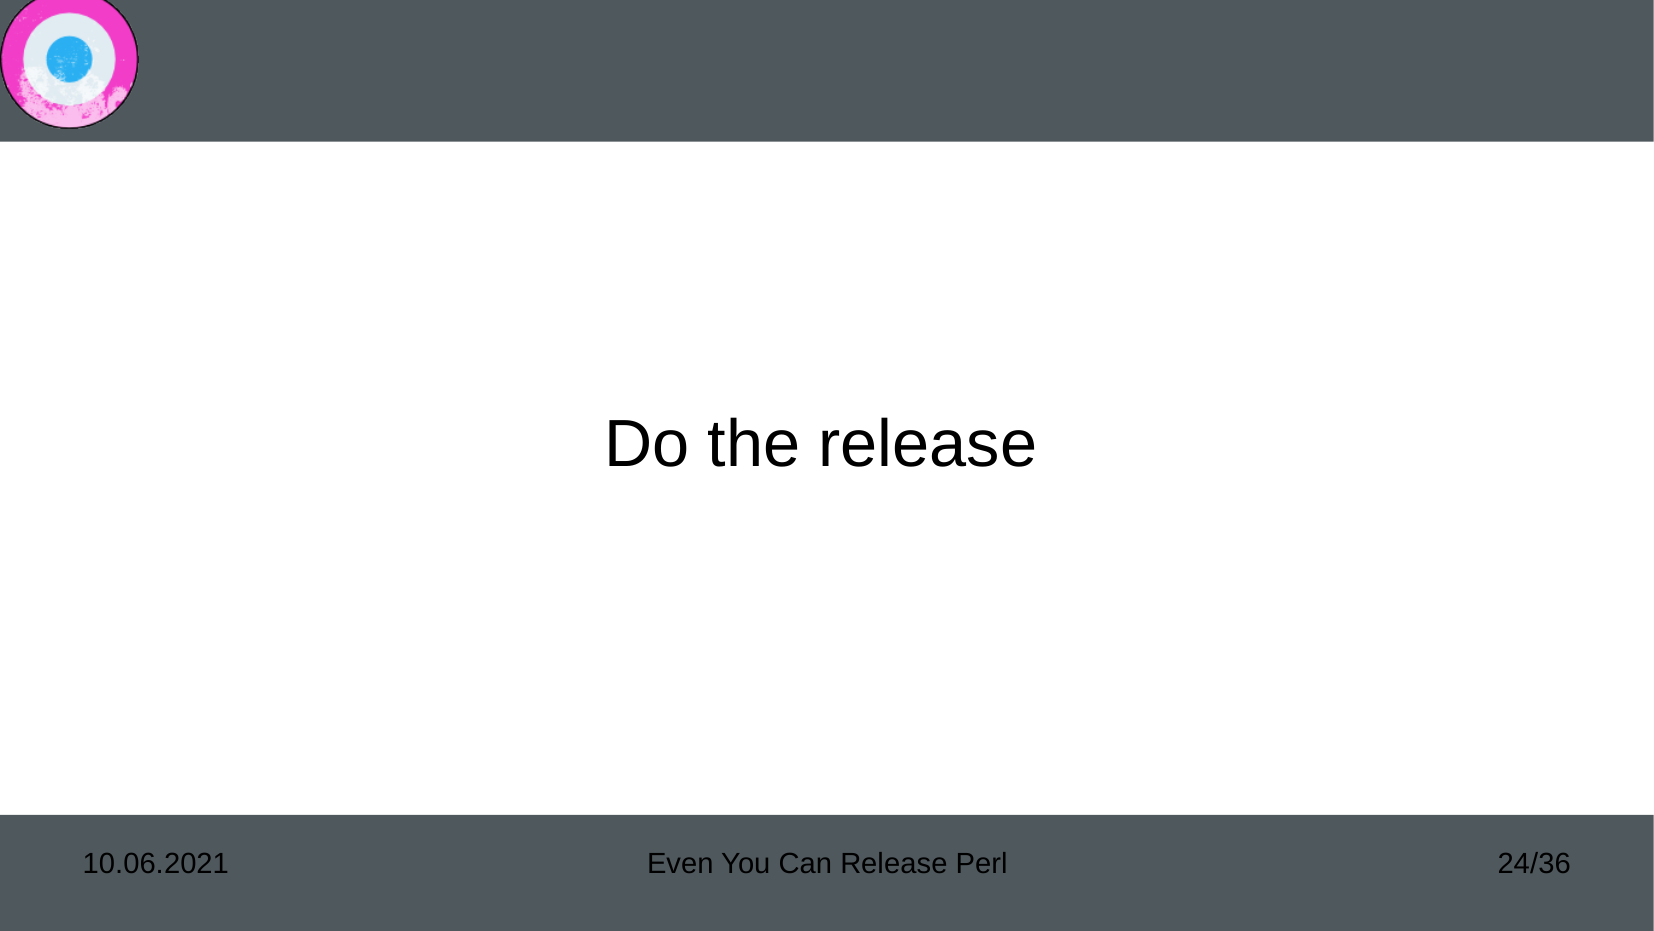

# Do the release
08. März 2019
24